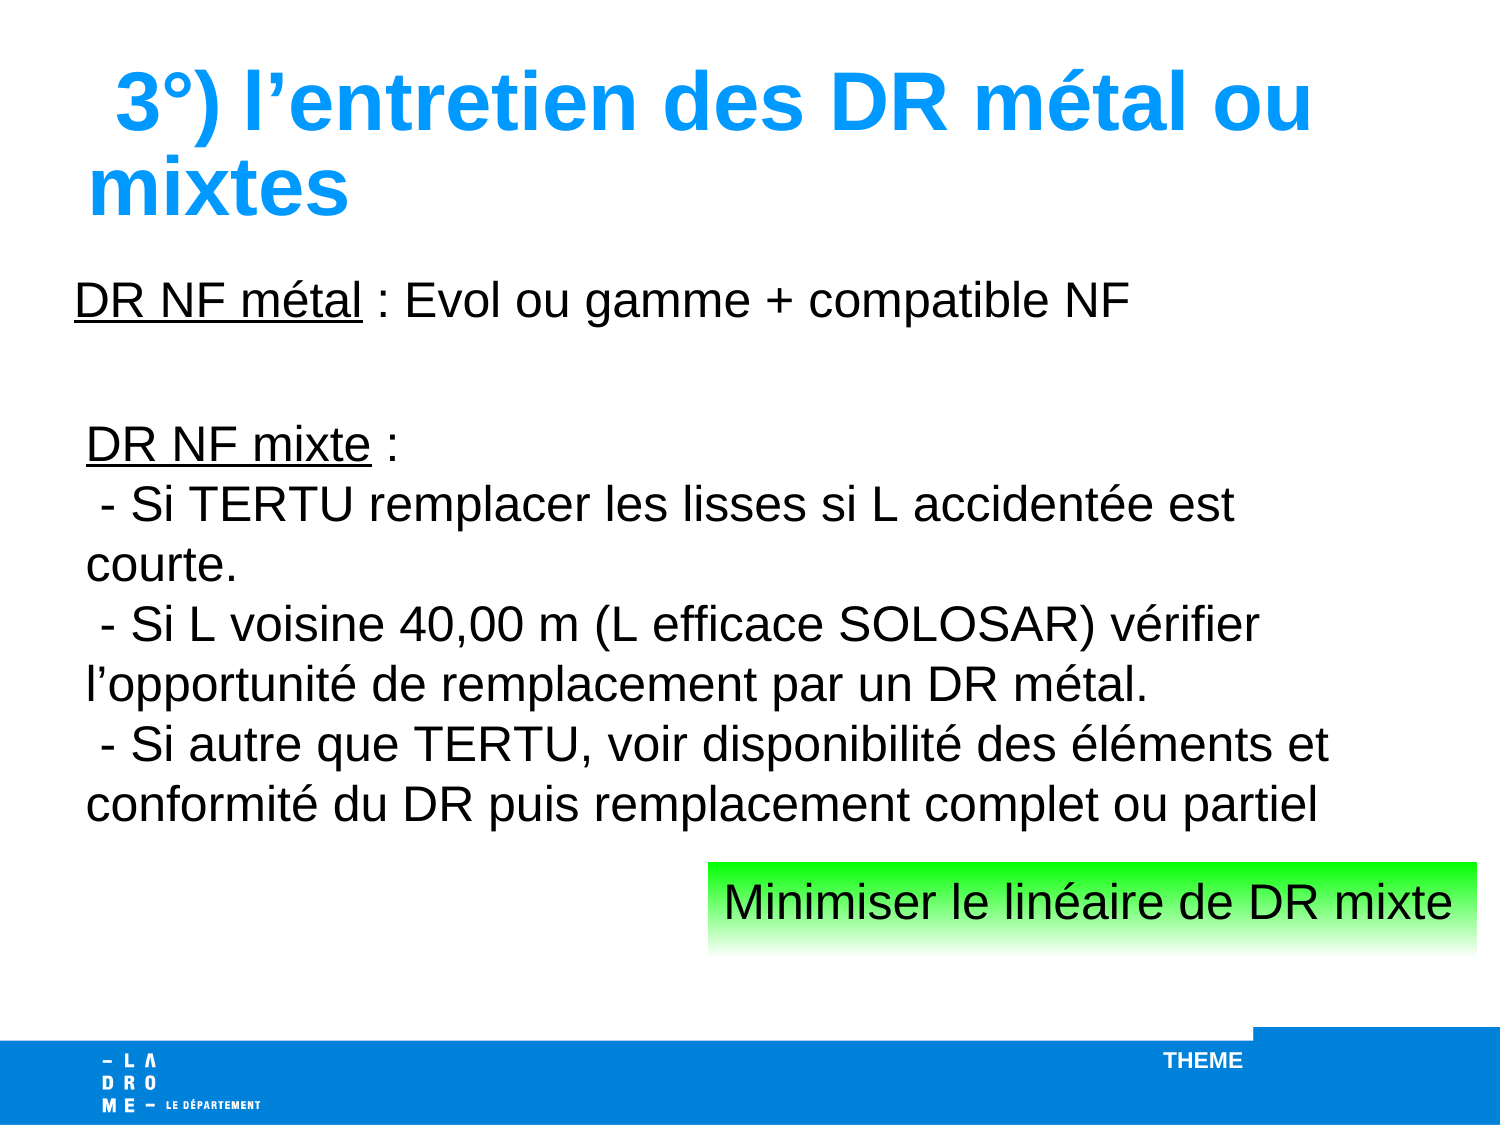

# 3°) l’entretien des DR métal ou mixtes
DR NF métal : Evol ou gamme + compatible NF
DR NF mixte :
 - Si TERTU remplacer les lisses si L accidentée est courte.
 - Si L voisine 40,00 m (L efficace SOLOSAR) vérifier l’opportunité de remplacement par un DR métal.
 - Si autre que TERTU, voir disponibilité des éléments et conformité du DR puis remplacement complet ou partiel
Minimiser le linéaire de DR mixte